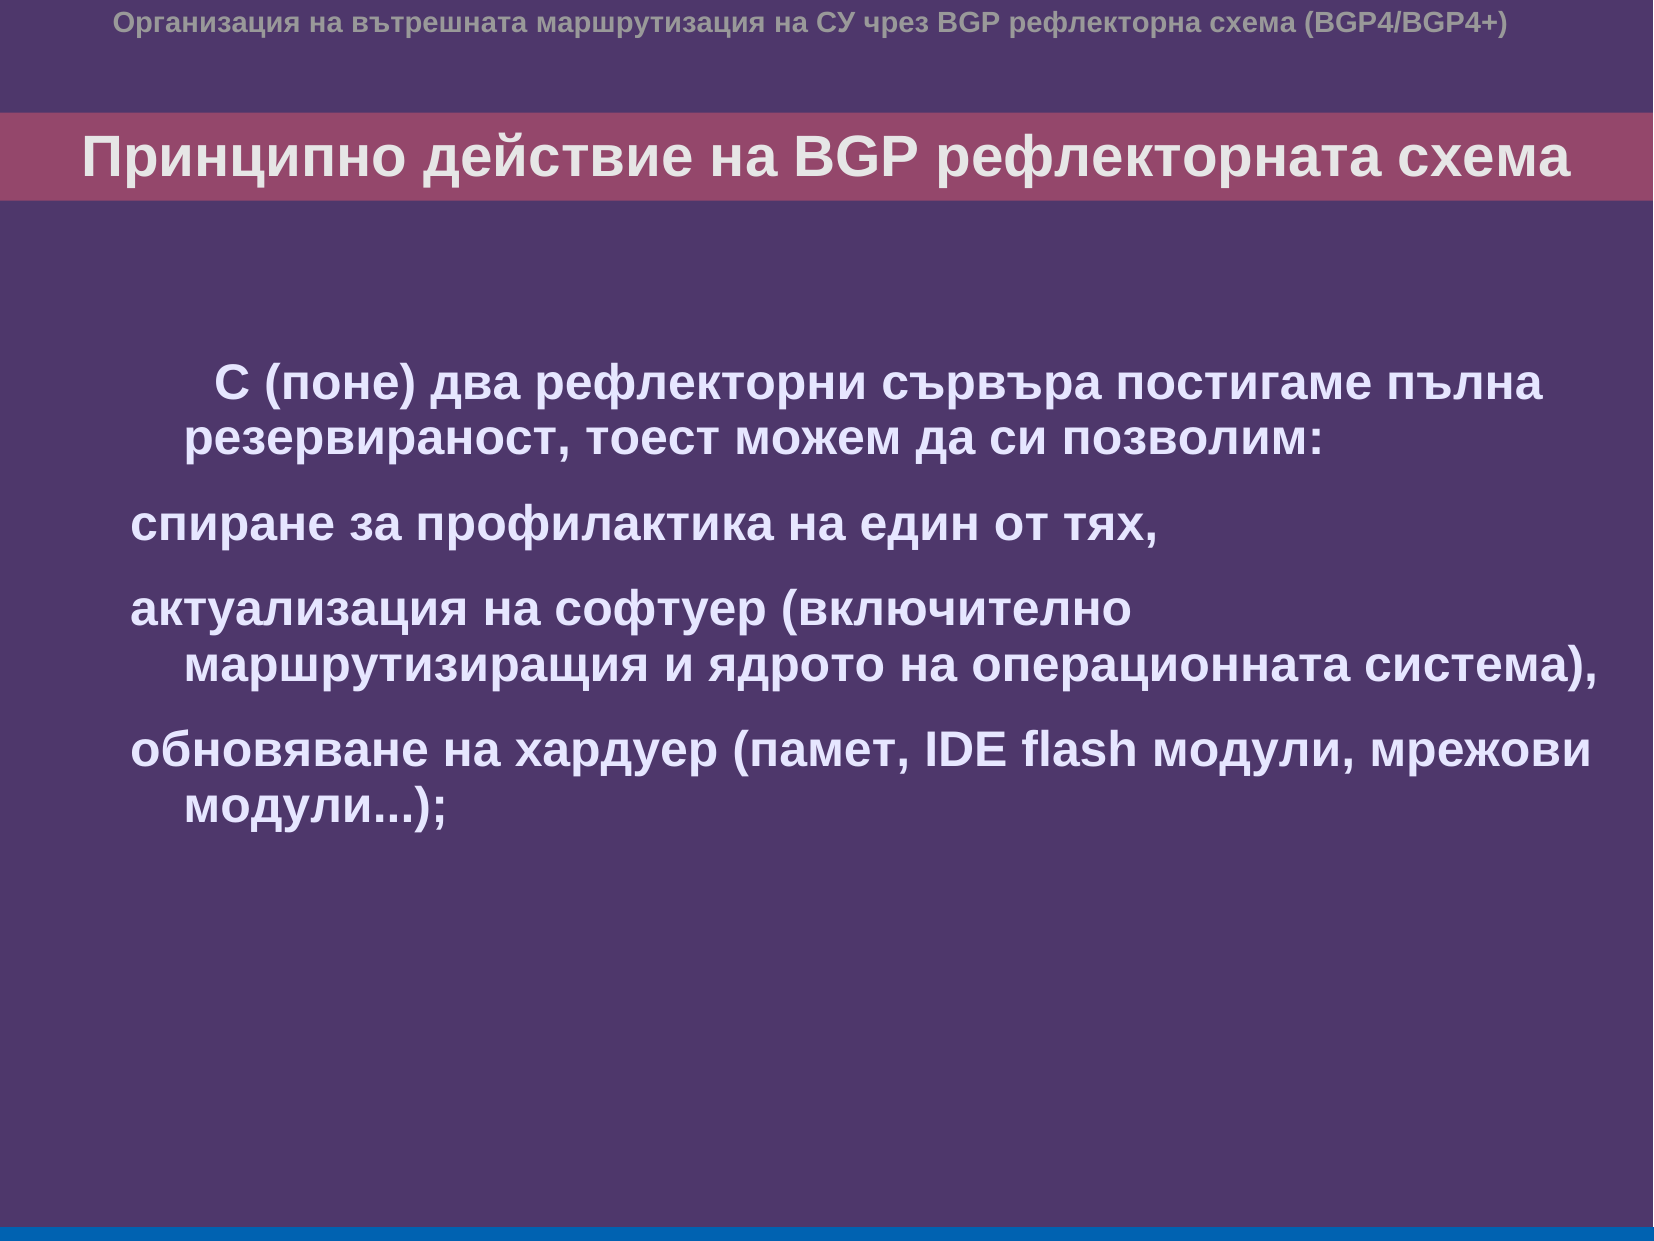

Организация на вътрешната маршрутизация на СУ чрез BGP рефлекторна схема (BGP4/BGP4+)
# Принципно действие на BGP рефлекторната схема
 С (поне) два рефлекторни сървъра постигаме пълна резервираност, тоест можем да си позволим:
спиране за профилактика на един от тях,
актуализация на софтуер (включително маршрутизиращия и ядрото на операционната система),
обновяване на хардуер (памет, IDE flash модули, мрежови модули...);